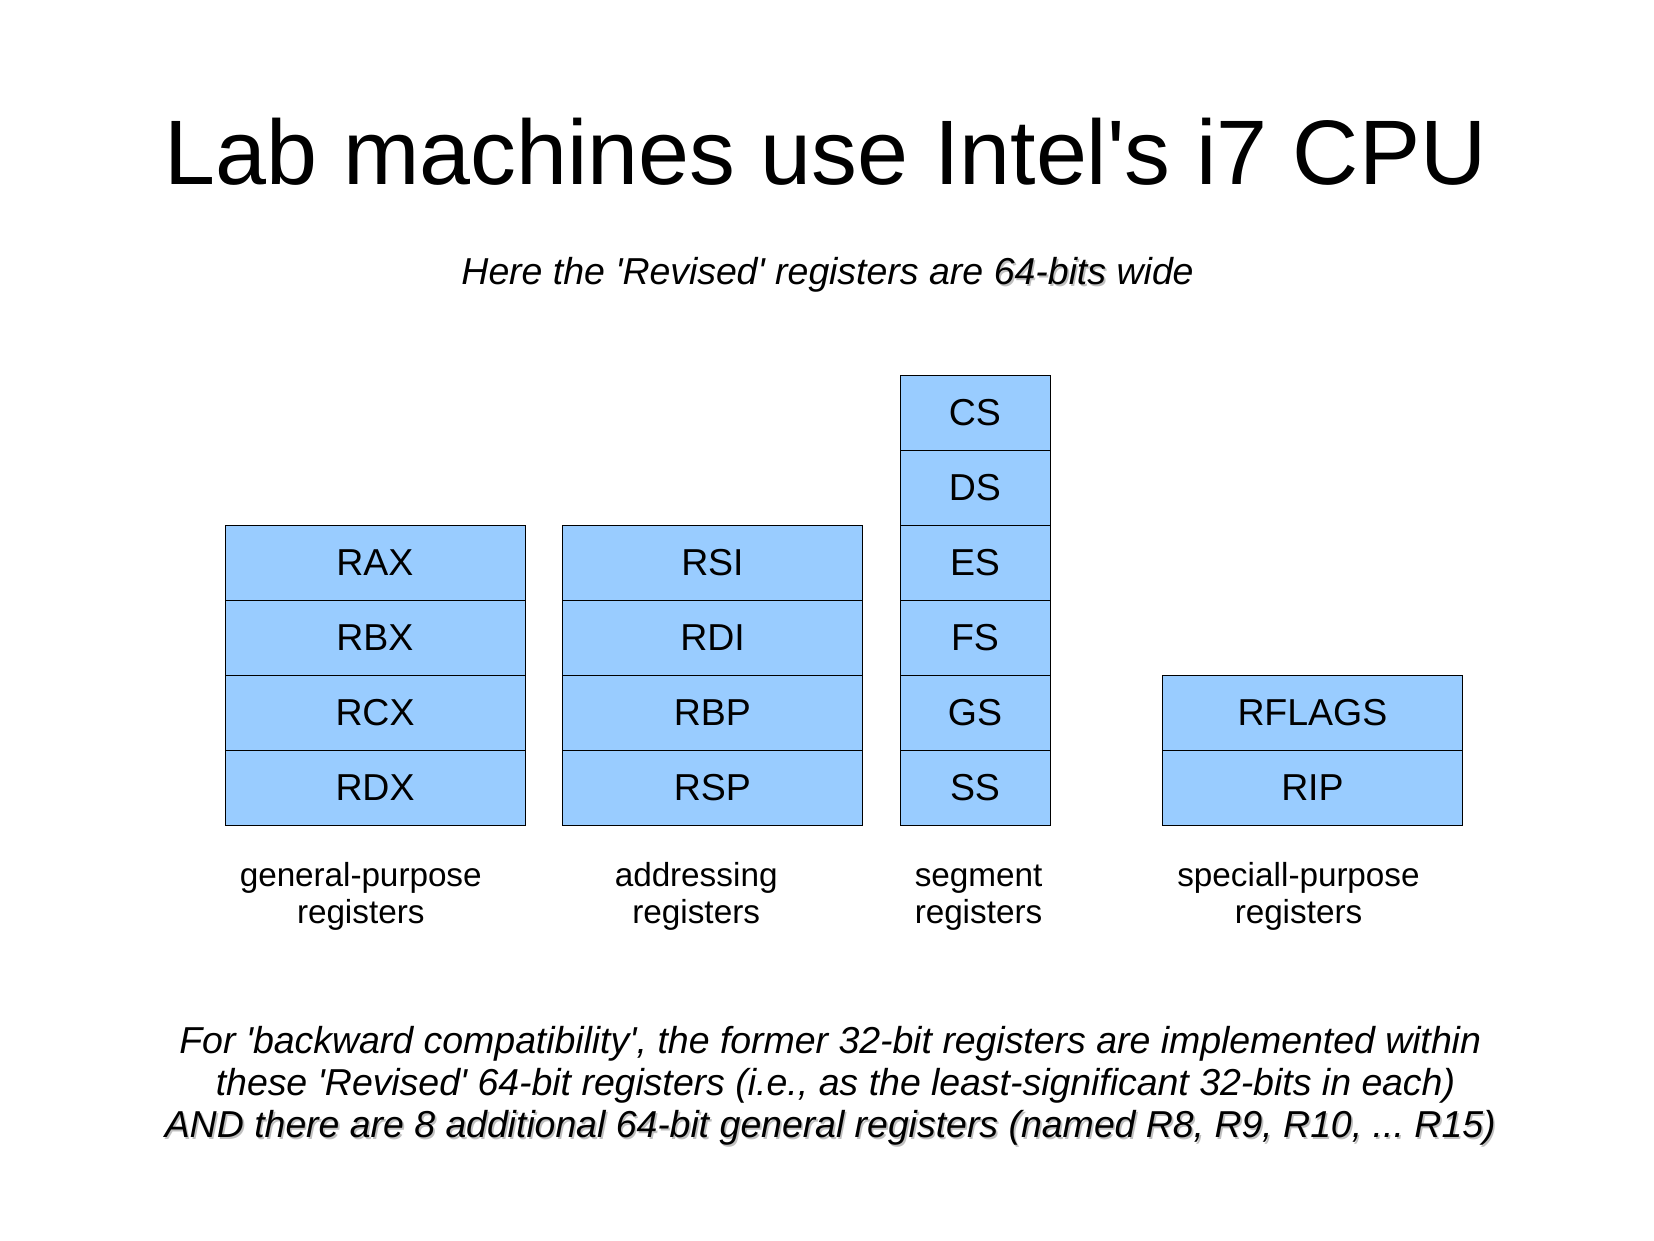

# Lab machines use Intel's i7 CPU
Here the 'Revised' registers are 64-bits wide
CS
DS
RAX
RSI
ES
RBX
RDI
FS
RCX
RBP
GS
RFLAGS
RDX
RSP
SS
RIP
general-purpose
registers
addressing
registers
segment
registers
speciall-purpose
registers
For 'backward compatibility', the former 32-bit registers are implemented within
 these 'Revised' 64-bit registers (i.e., as the least-significant 32-bits in each)
AND there are 8 additional 64-bit general registers (named R8, R9, R10, ... R15)